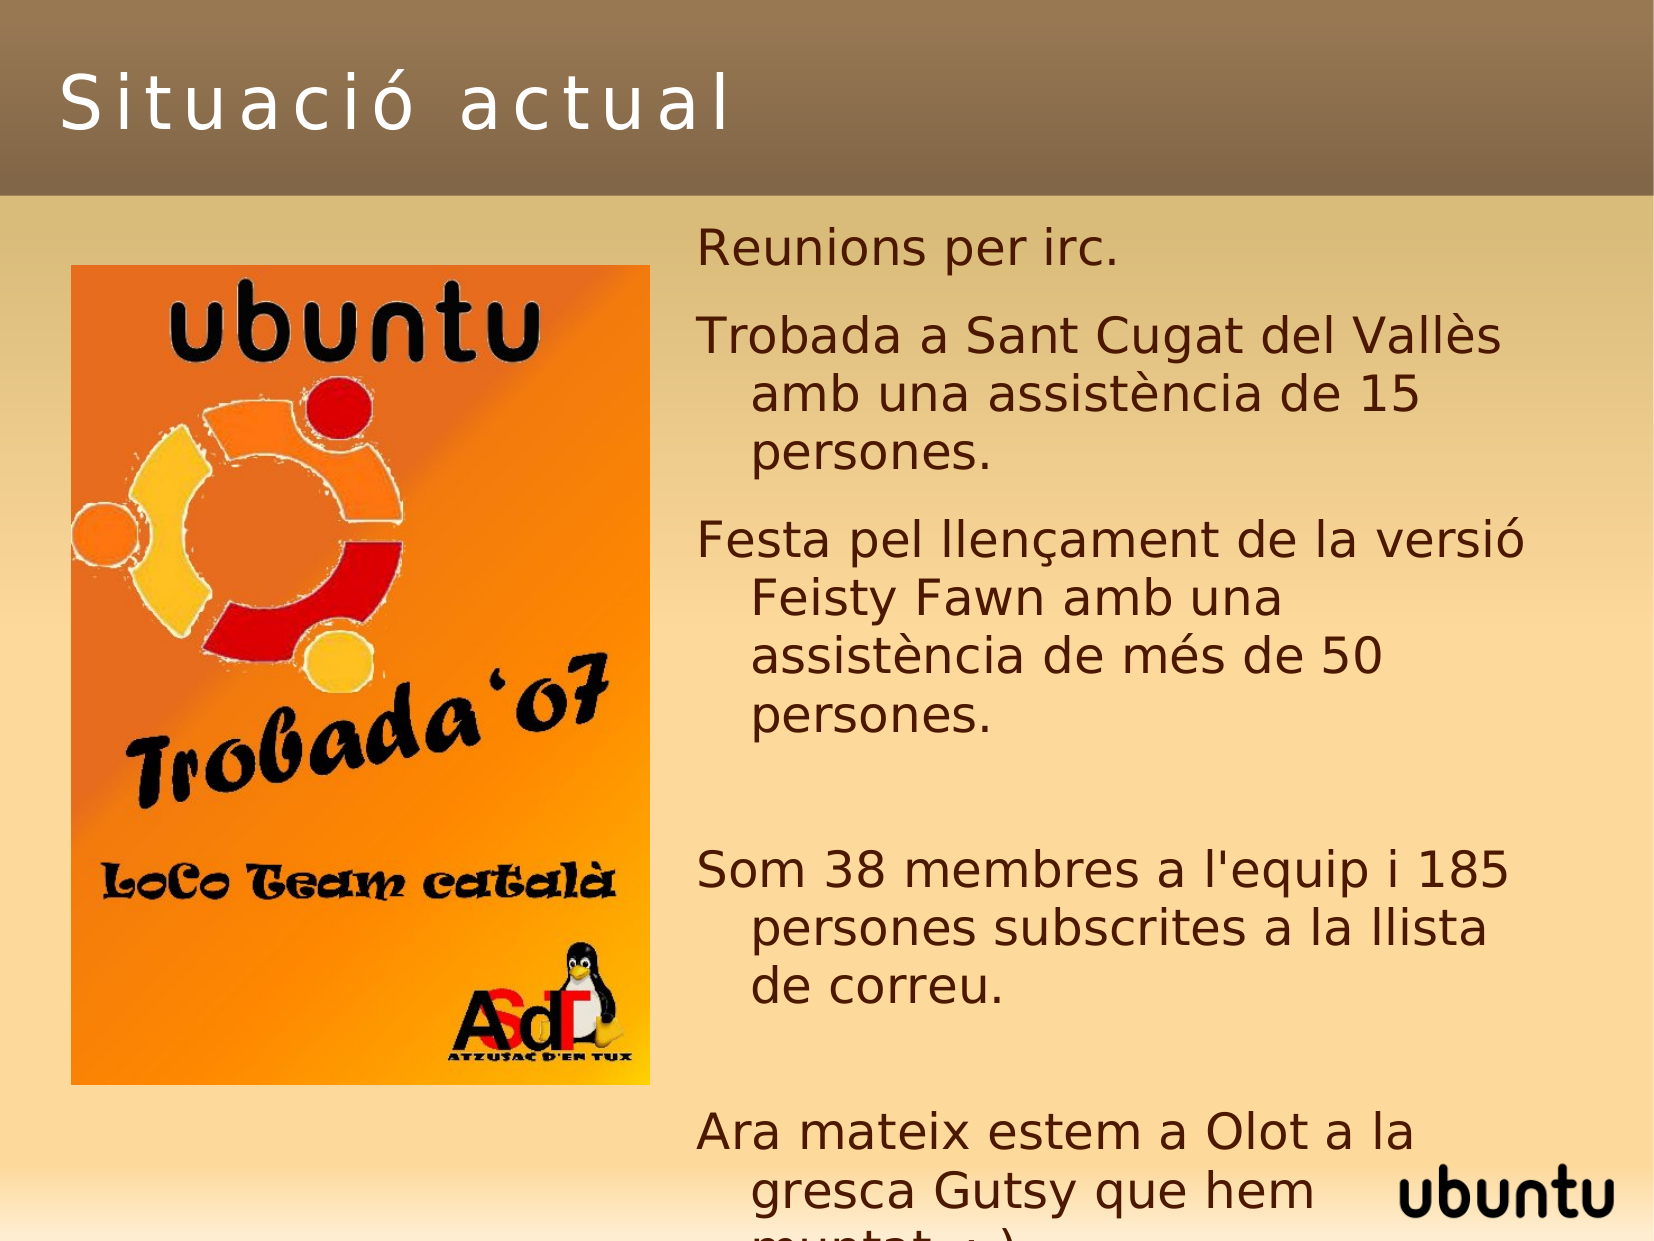

# Situació actual
Reunions per irc.
Trobada a Sant Cugat del Vallès amb una assistència de 15 persones.
Festa pel llençament de la versió Feisty Fawn amb una assistència de més de 50 persones.
Som 38 membres a l'equip i 185 persones subscrites a la llista de correu.
Ara mateix estem a Olot a la gresca Gutsy que hem muntat. :-)